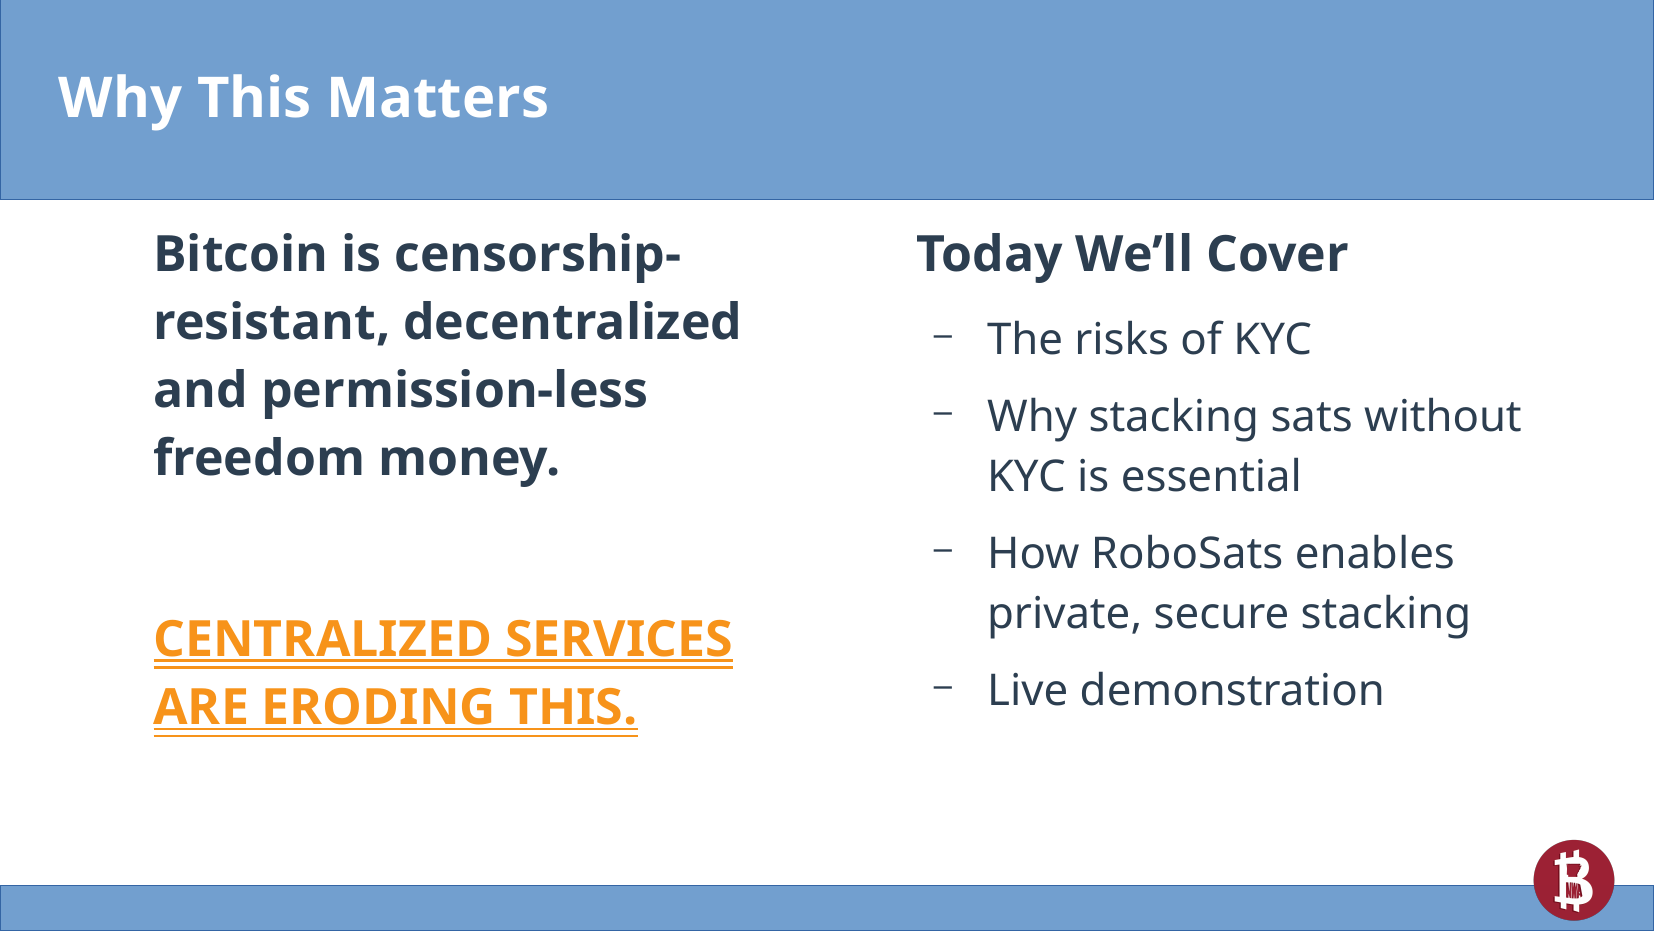

# Why This Matters
Bitcoin is censorship-resistant, decentralized and permission-less freedom money.
CENTRALIZED SERVICES ARE ERODING THIS.
Today We’ll Cover
The risks of KYC
Why stacking sats without KYC is essential
How RoboSats enables private, secure stacking
Live demonstration